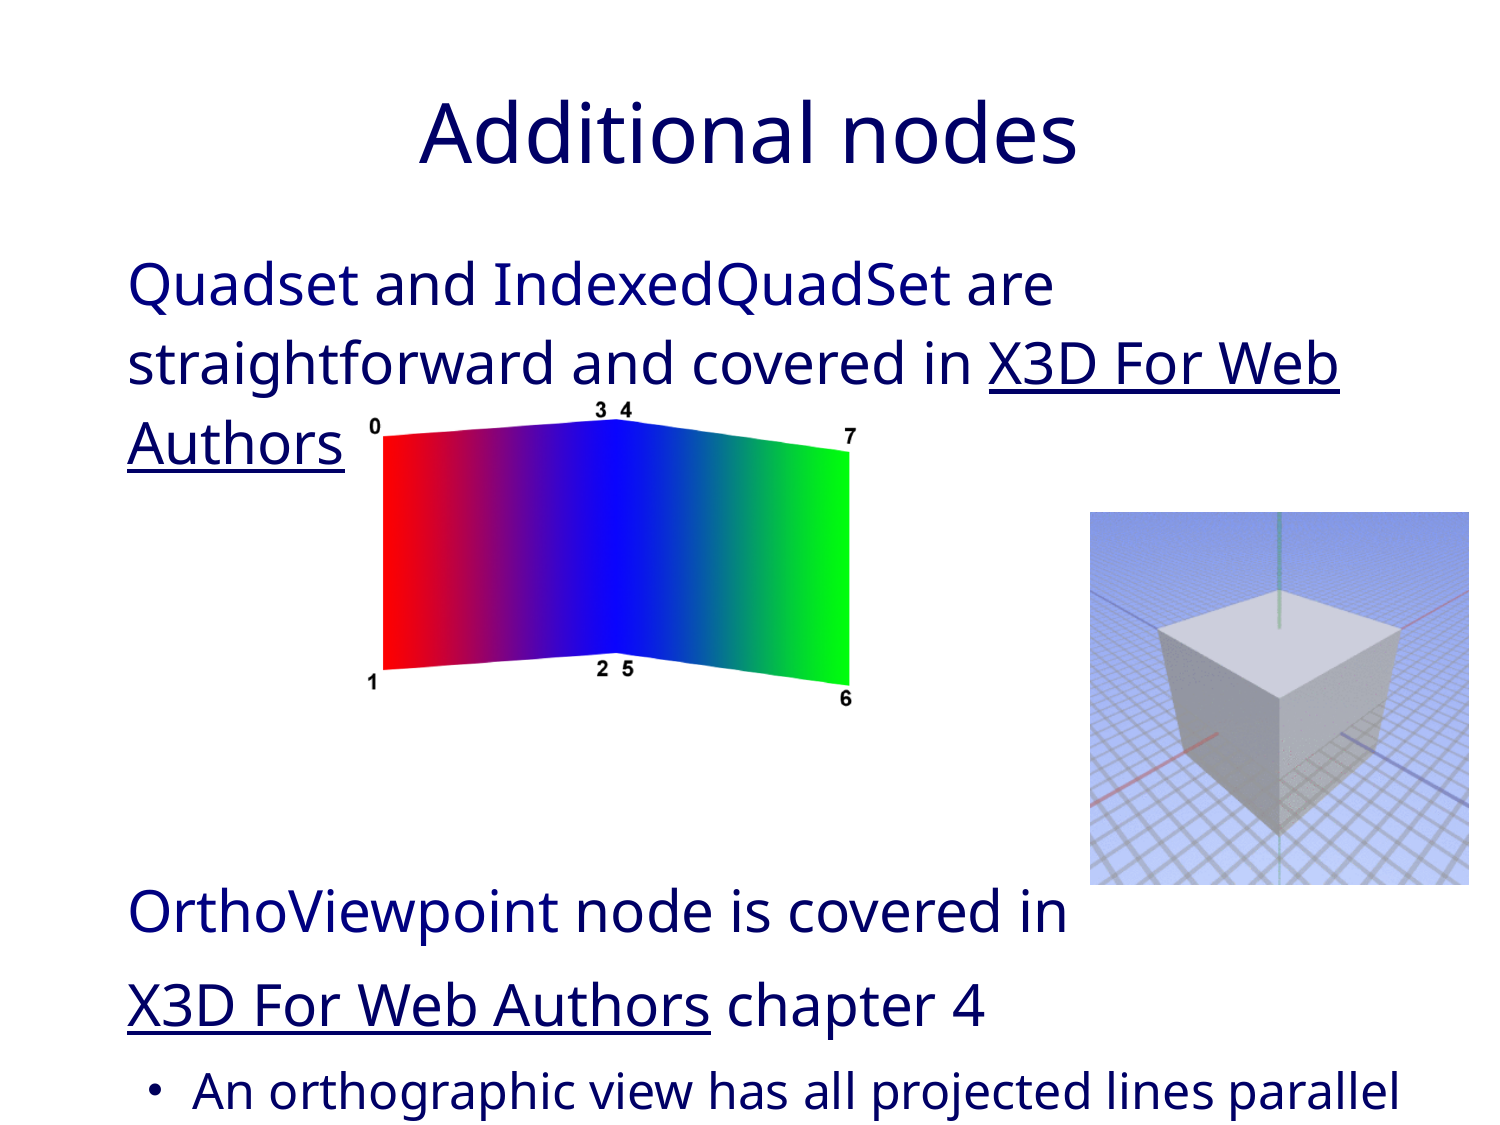

# Additional nodes
Quadset and IndexedQuadSet are straightforward and covered in X3D For Web Authors chapter 13
OrthoViewpoint node is covered in
X3D For Web Authors chapter 4
An orthographic view has all projected lines parallel to the projector from centerOfRotation to position